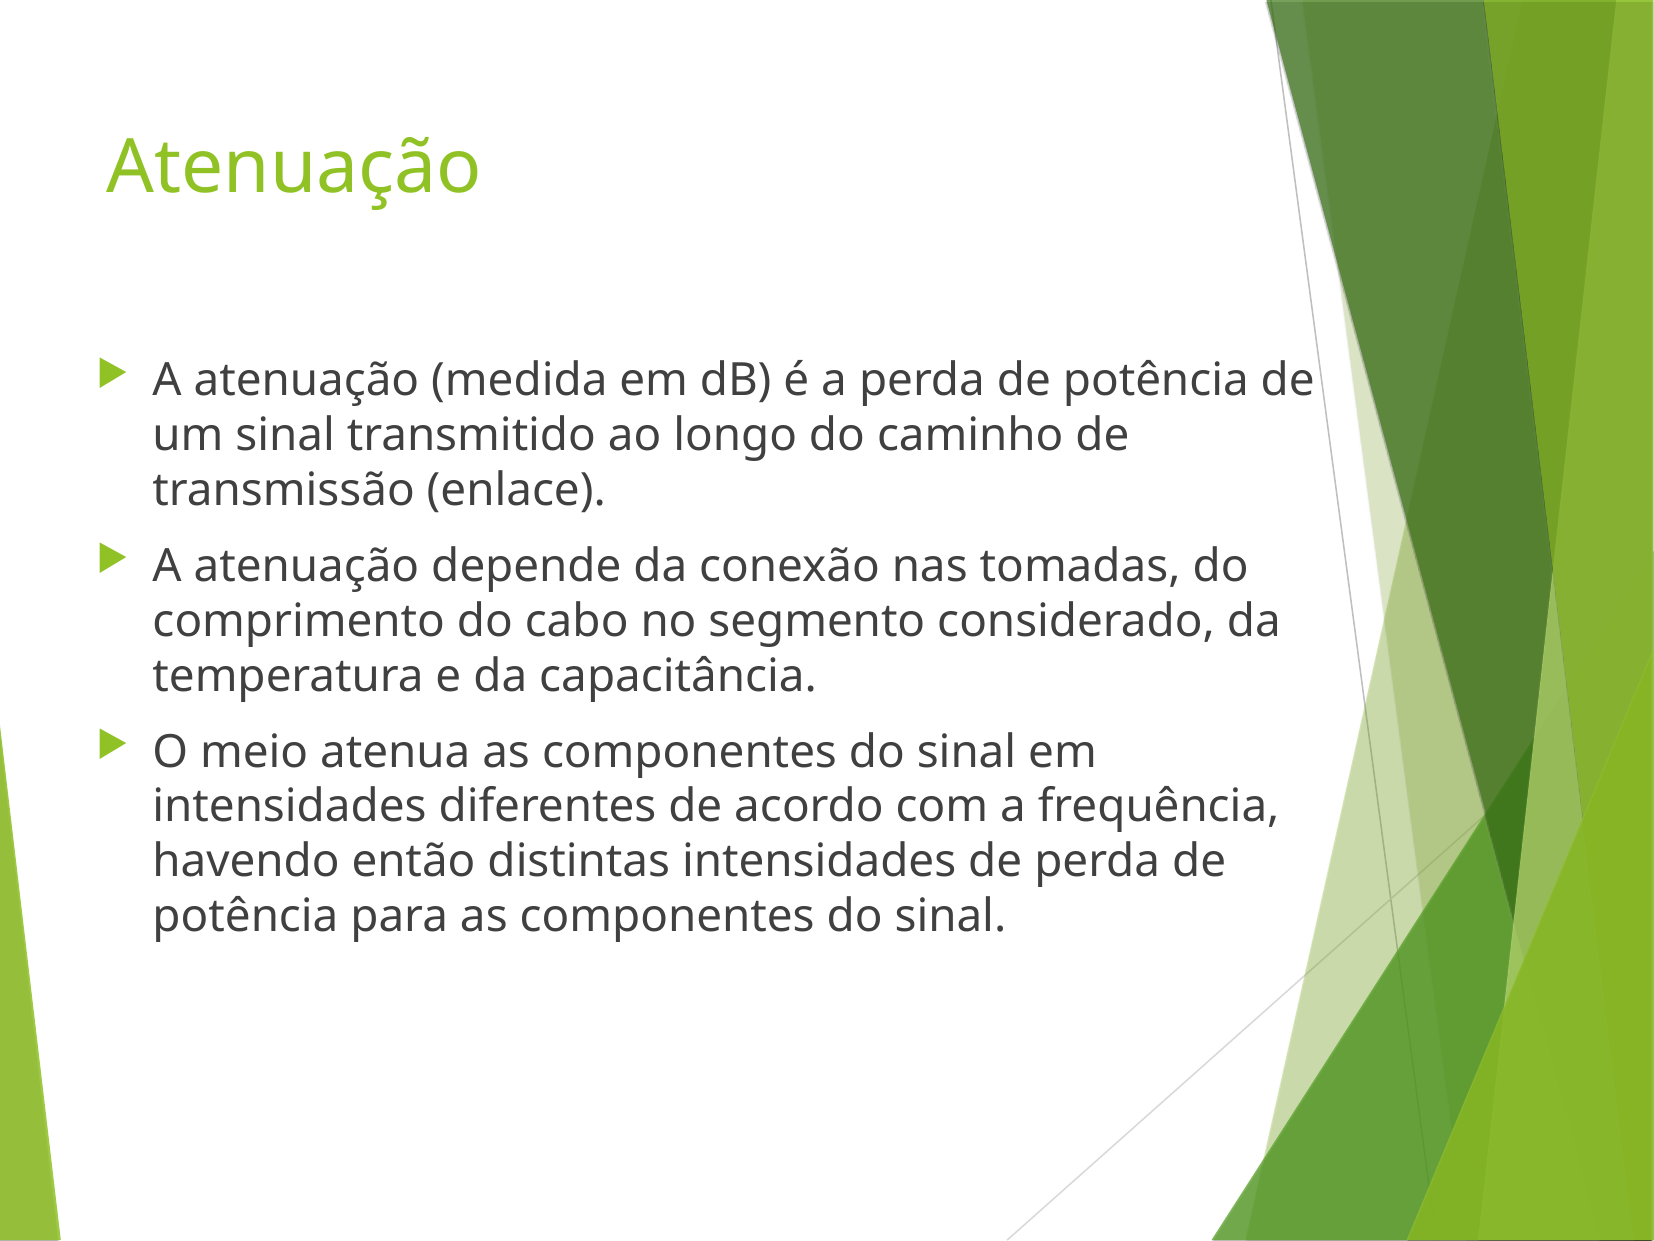

# Atenuação
A atenuação (medida em dB) é a perda de potência de um sinal transmitido ao longo do caminho de transmissão (enlace).
A atenuação depende da conexão nas tomadas, do comprimento do cabo no segmento considerado, da temperatura e da capacitância.
O meio atenua as componentes do sinal em intensidades diferentes de acordo com a frequência, havendo então distintas intensidades de perda de potência para as componentes do sinal.